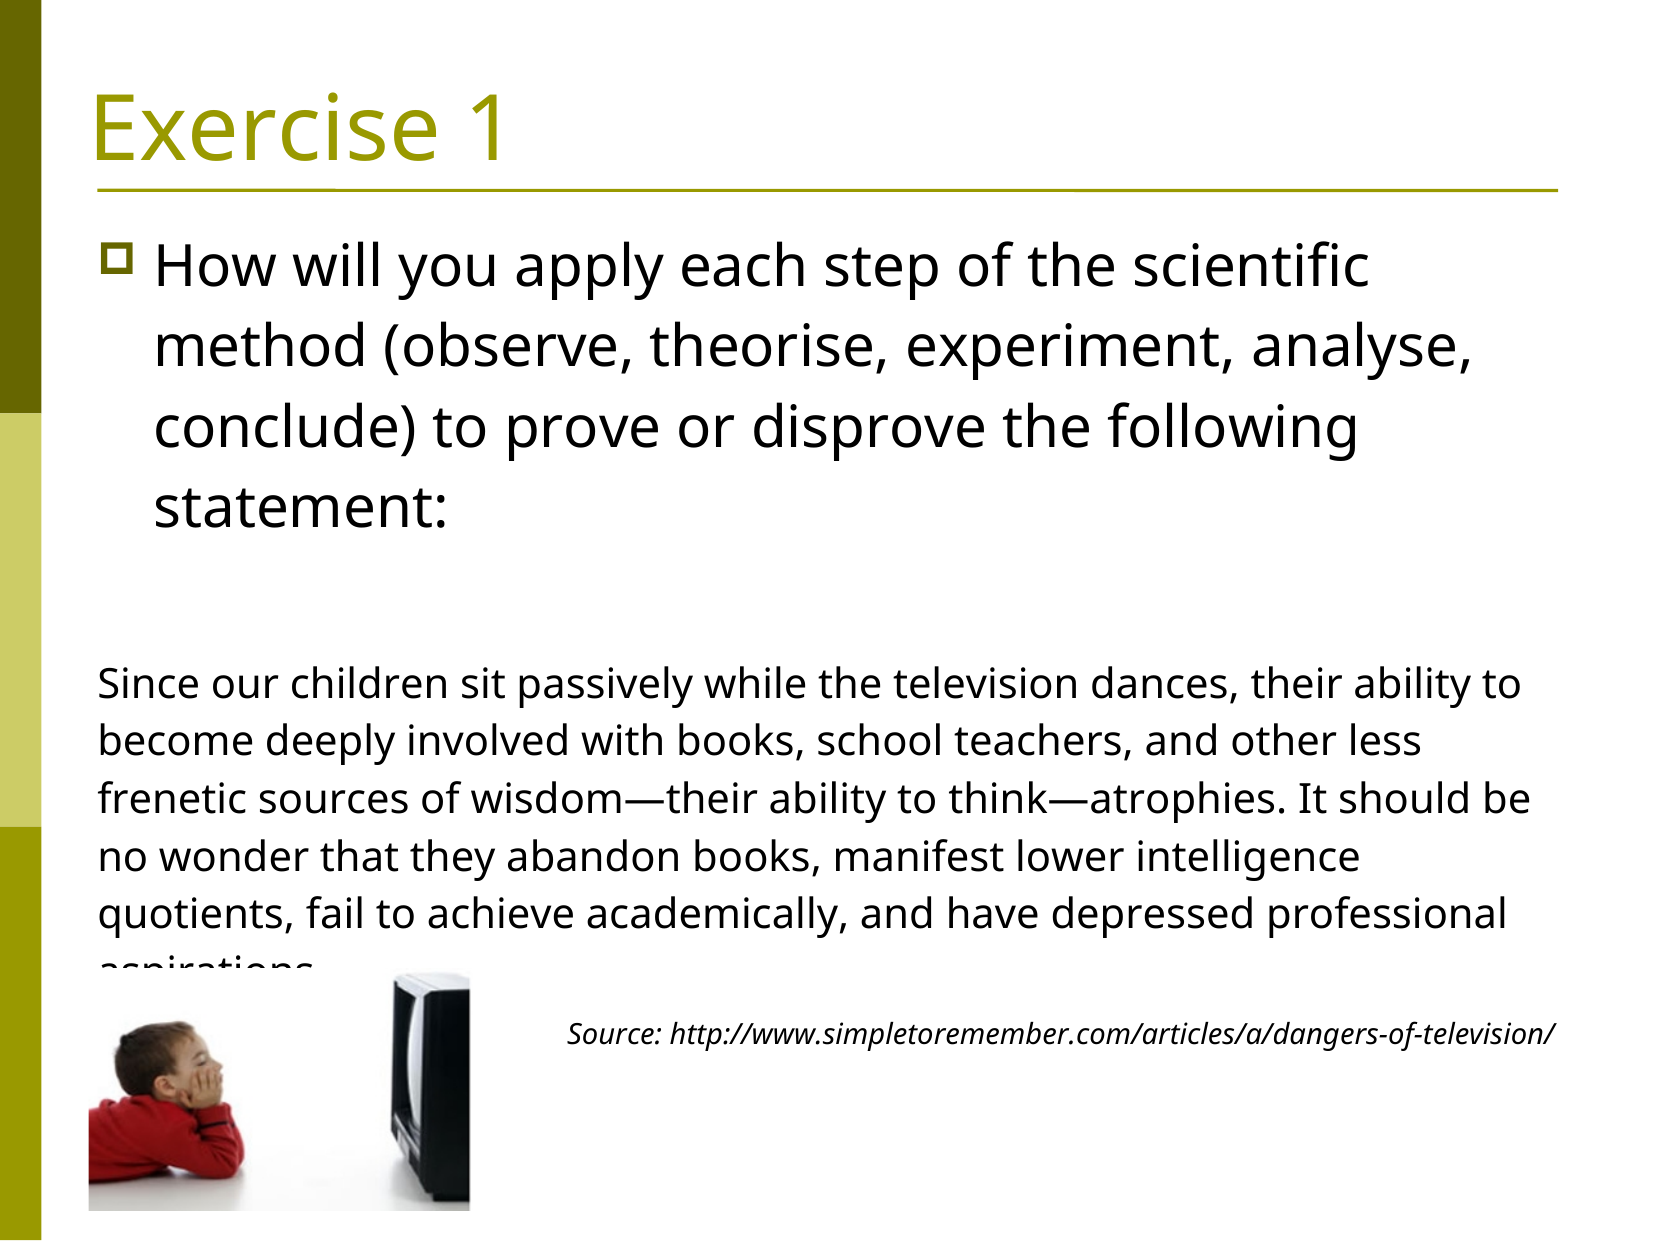

# Exercise 1
How will you apply each step of the scientific method (observe, theorise, experiment, analyse, conclude) to prove or disprove the following statement:
Since our children sit passively while the television dances, their ability to become deeply involved with books, school teachers, and other less frenetic sources of wisdom—their ability to think—atrophies. It should be no wonder that they abandon books, manifest lower intelligence quotients, fail to achieve academically, and have depressed professional aspirations.
Source: http://www.simpletoremember.com/articles/a/dangers-of-television/